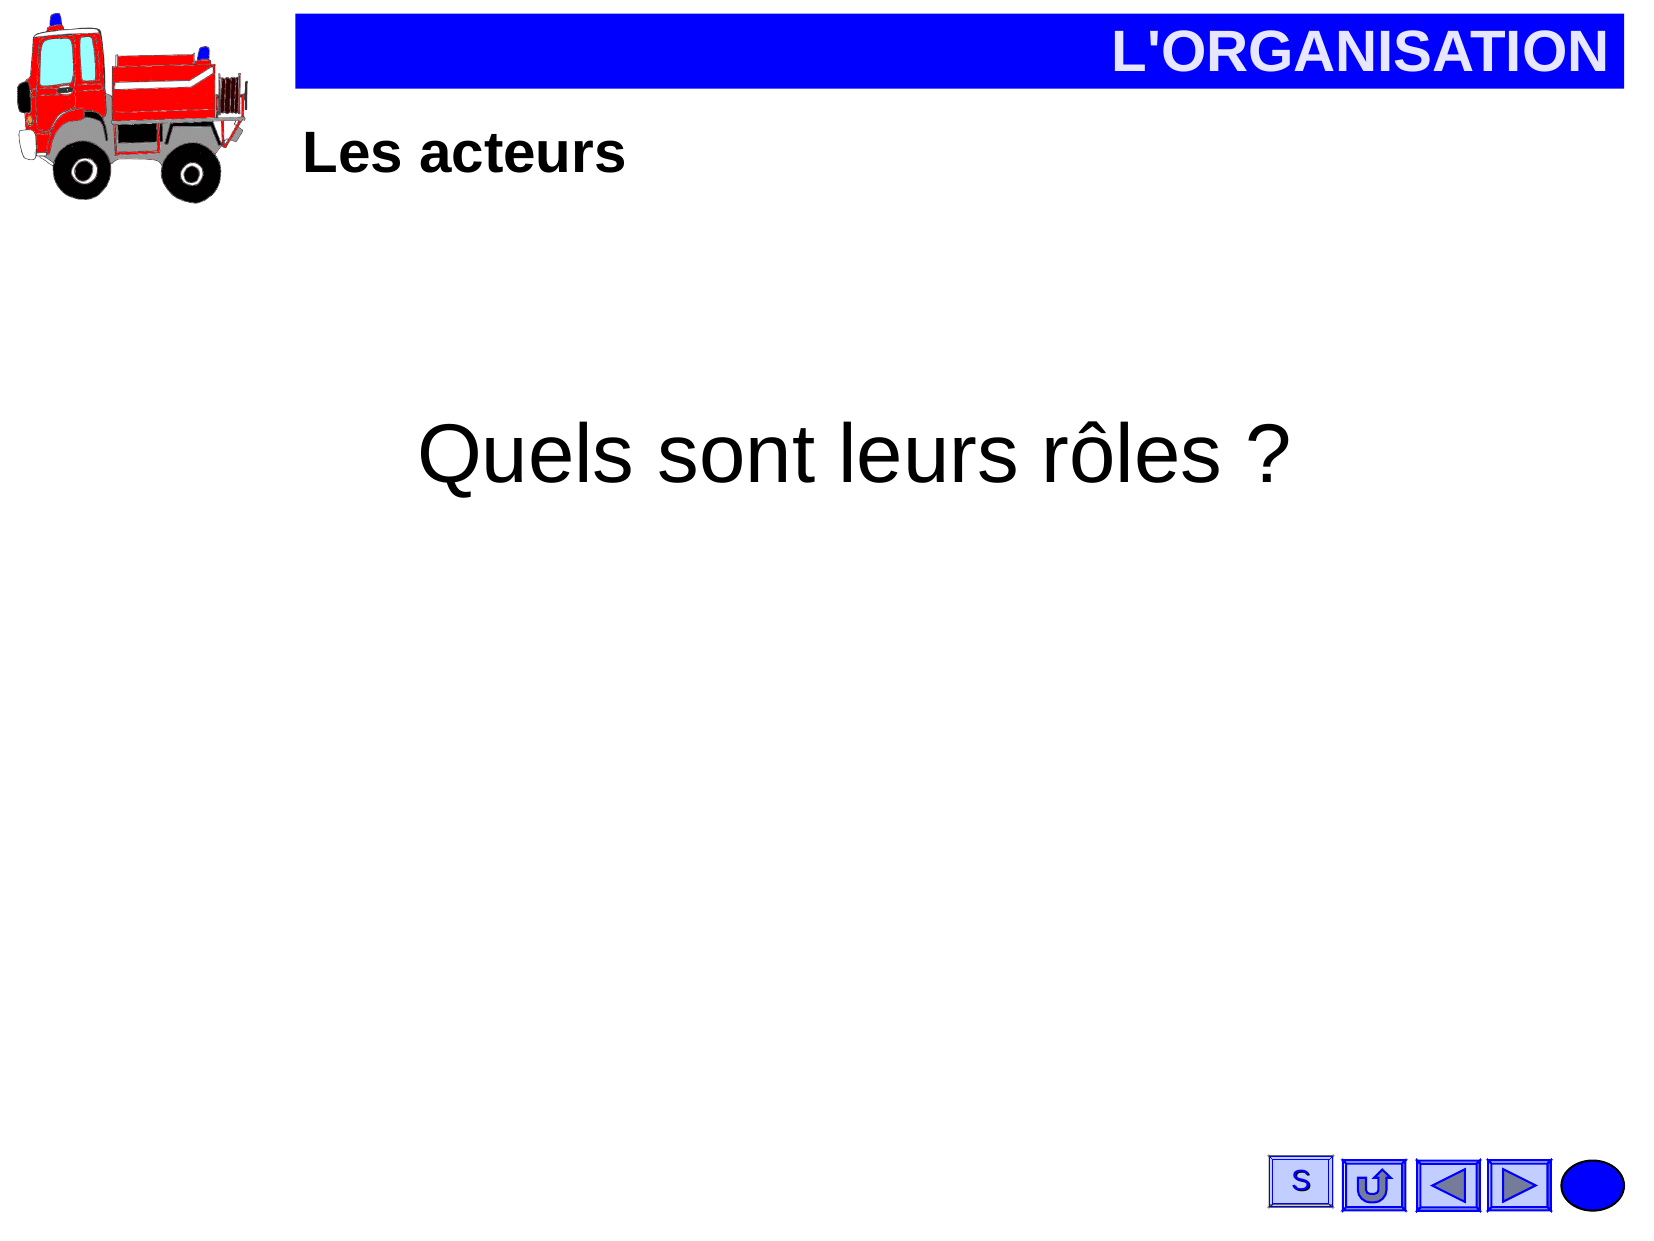

L'ORGANISATION
Les acteurs
# Quels sont leurs rôles ?